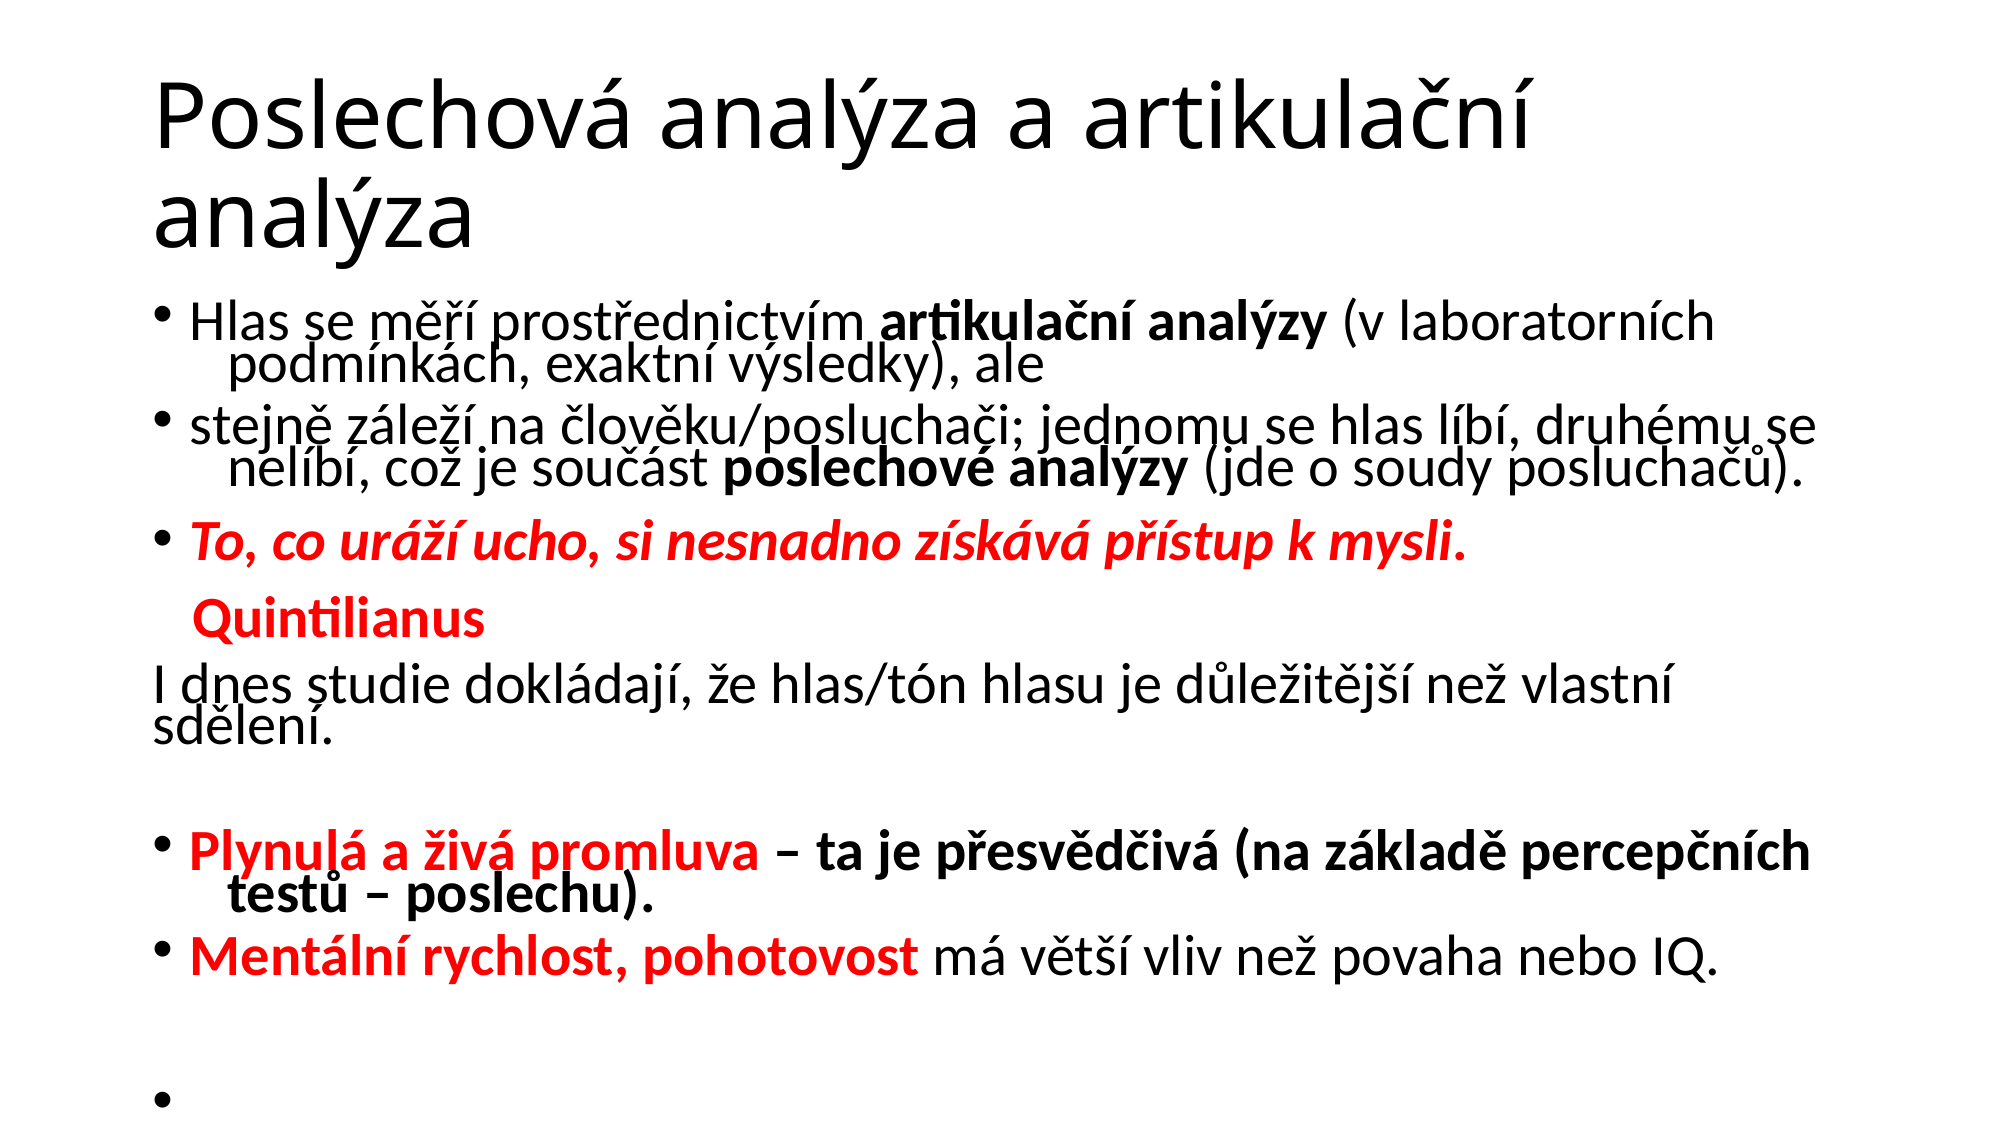

# Poslechová analýza a artikulační analýza
Hlas se měří prostřednictvím artikulační analýzy (v laboratorních podmínkách, exaktní výsledky), ale
stejně záleží na člověku/posluchači; jednomu se hlas líbí, druhému se nelíbí, což je součást poslechové analýzy (jde o soudy posluchačů).
To, co uráží ucho, si nesnadno získává přístup k mysli.
 Quintilianus
I dnes studie dokládají, že hlas/tón hlasu je důležitější než vlastní sdělení.
Plynulá a živá promluva – ta je přesvědčivá (na základě percepčních testů – poslechu).
Mentální rychlost, pohotovost má větší vliv než povaha nebo IQ.